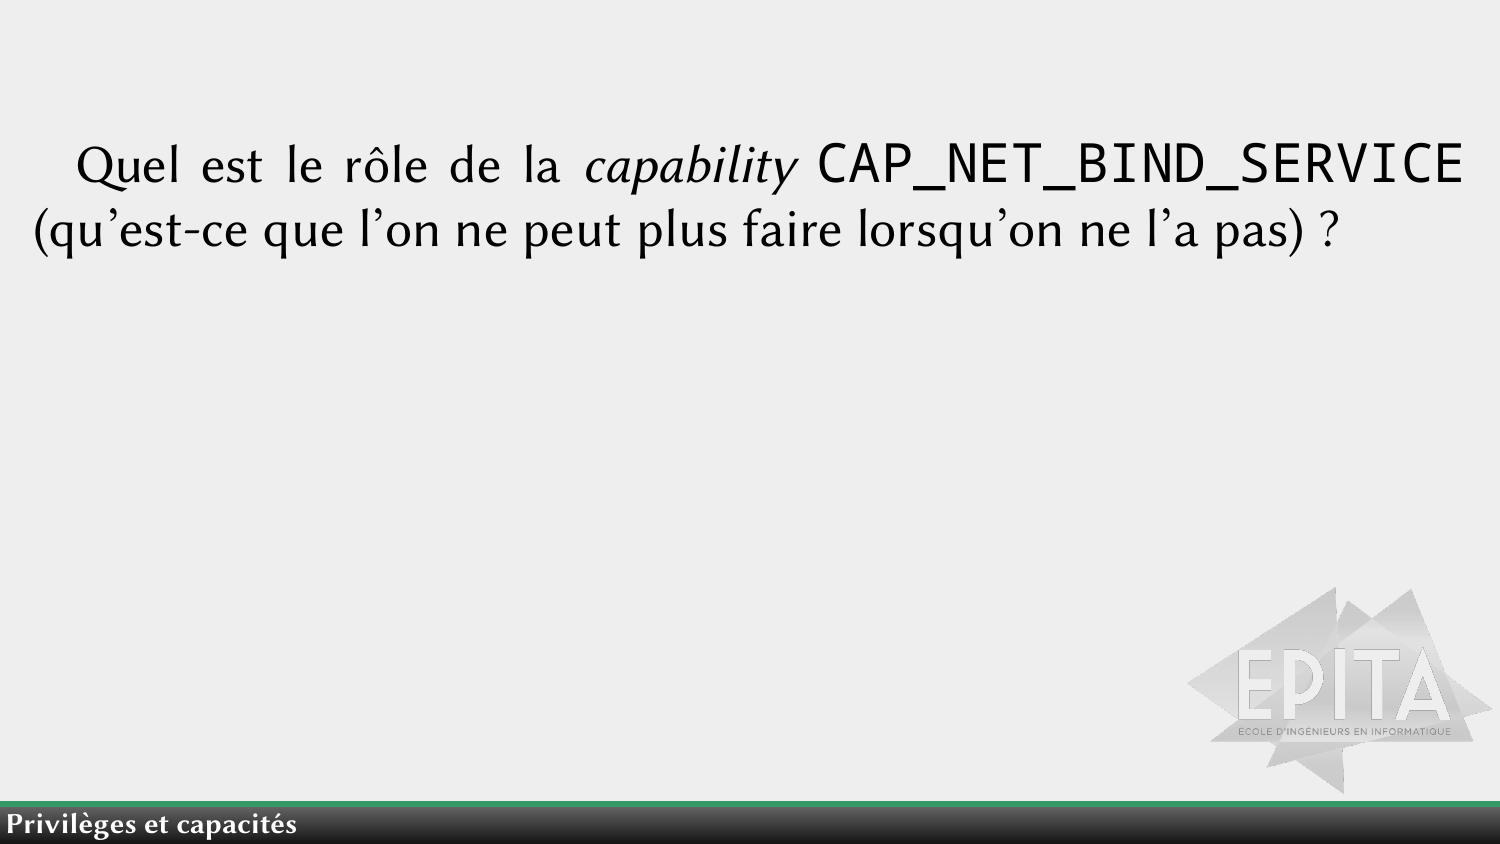

Quel est le rôle de la capability CAP_NET_BIND_SERVICE (qu’est-ce que l’on ne peut plus faire lorsqu’on ne l’a pas) ?
# Privilèges et capacités